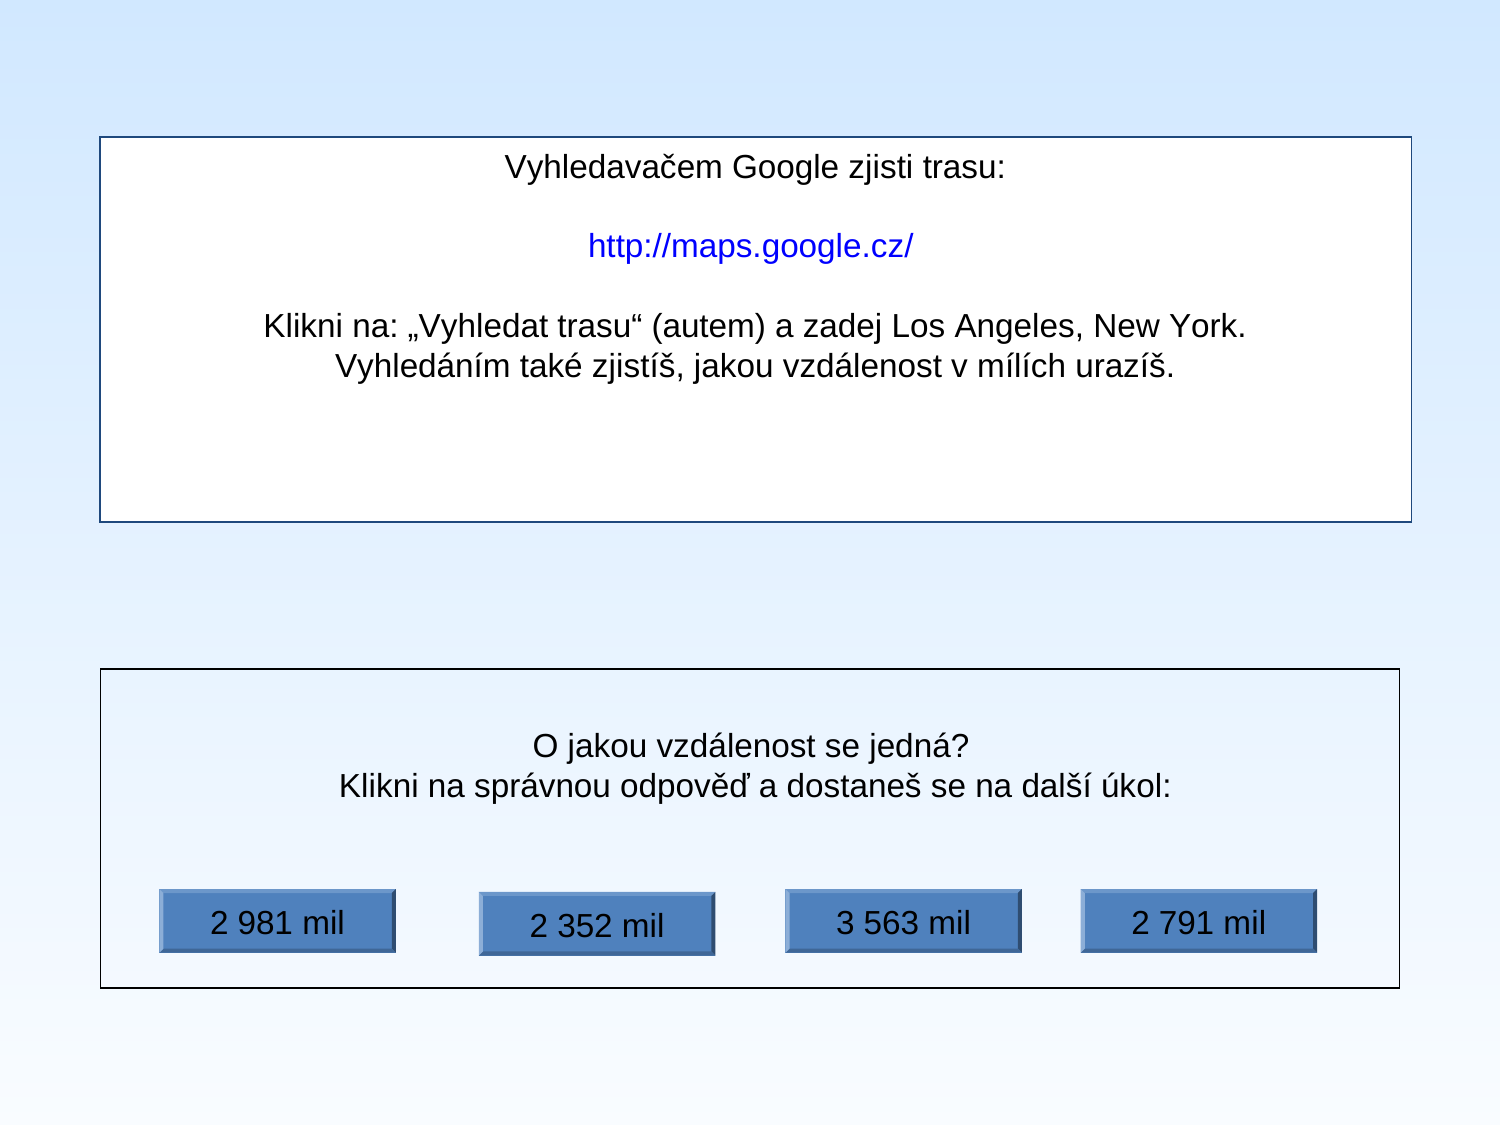

Vyhledavačem Google zjisti trasu:
http://maps.google.cz/
Klikni na: „Vyhledat trasu“ (autem) a zadej Los Angeles, New York.
Vyhledáním také zjistíš, jakou vzdálenost v mílích urazíš.
O jakou vzdálenost se jedná?
Klikni na správnou odpověď a dostaneš se na další úkol:
2 981 mil
3 563 mil
2 791 mil
2 352 mil